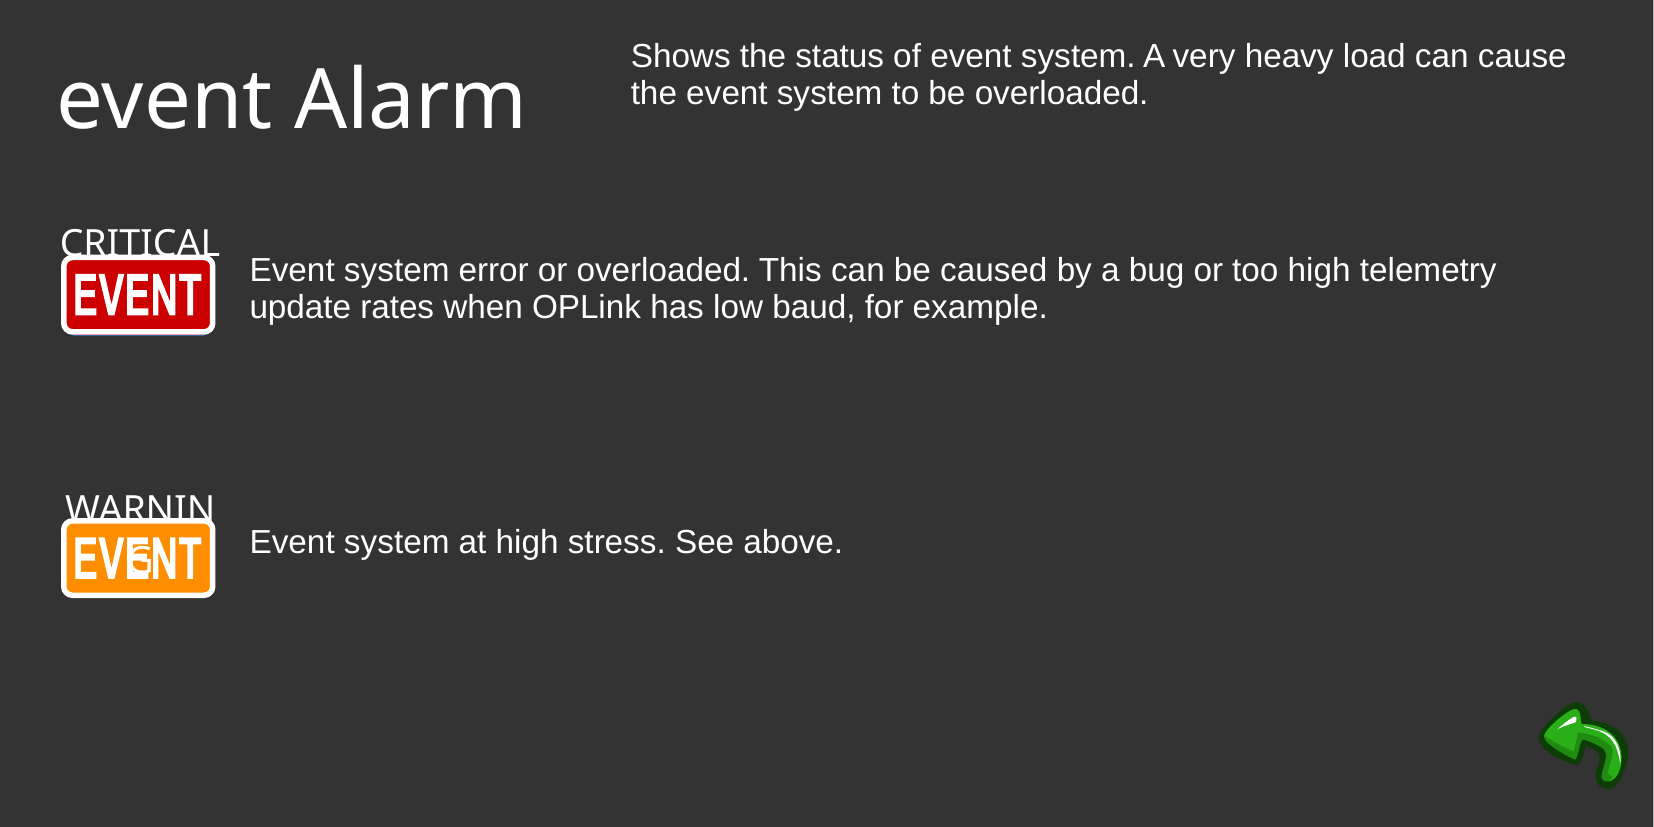

event Alarm
Shows the status of event system. A very heavy load can cause the event system to be overloaded.
CRITICAL
Event system error or overloaded. This can be caused by a bug or too high telemetry update rates when OPLink has low baud, for example.
WARNING
Event system at high stress. See above.